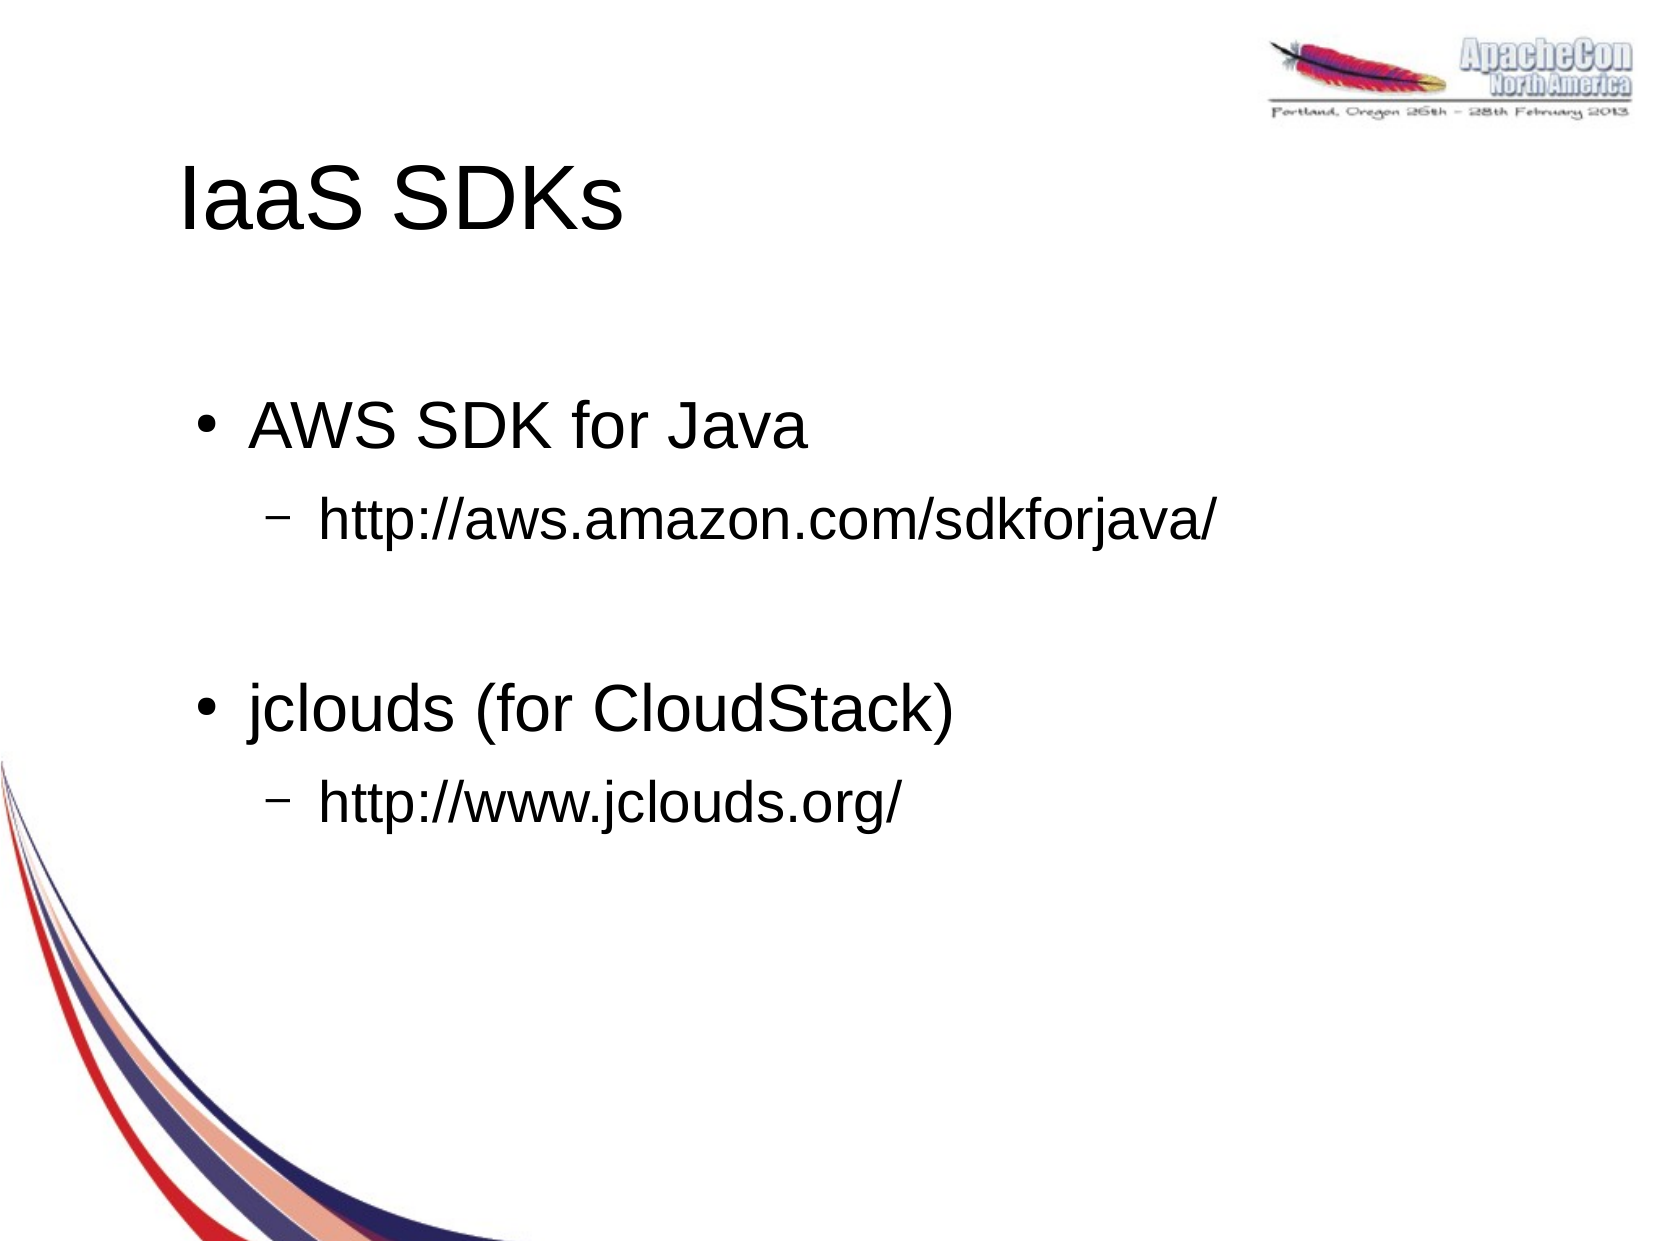

# IaaS SDKs
AWS SDK for Java
http://aws.amazon.com/sdkforjava/
jclouds (for CloudStack)
http://www.jclouds.org/